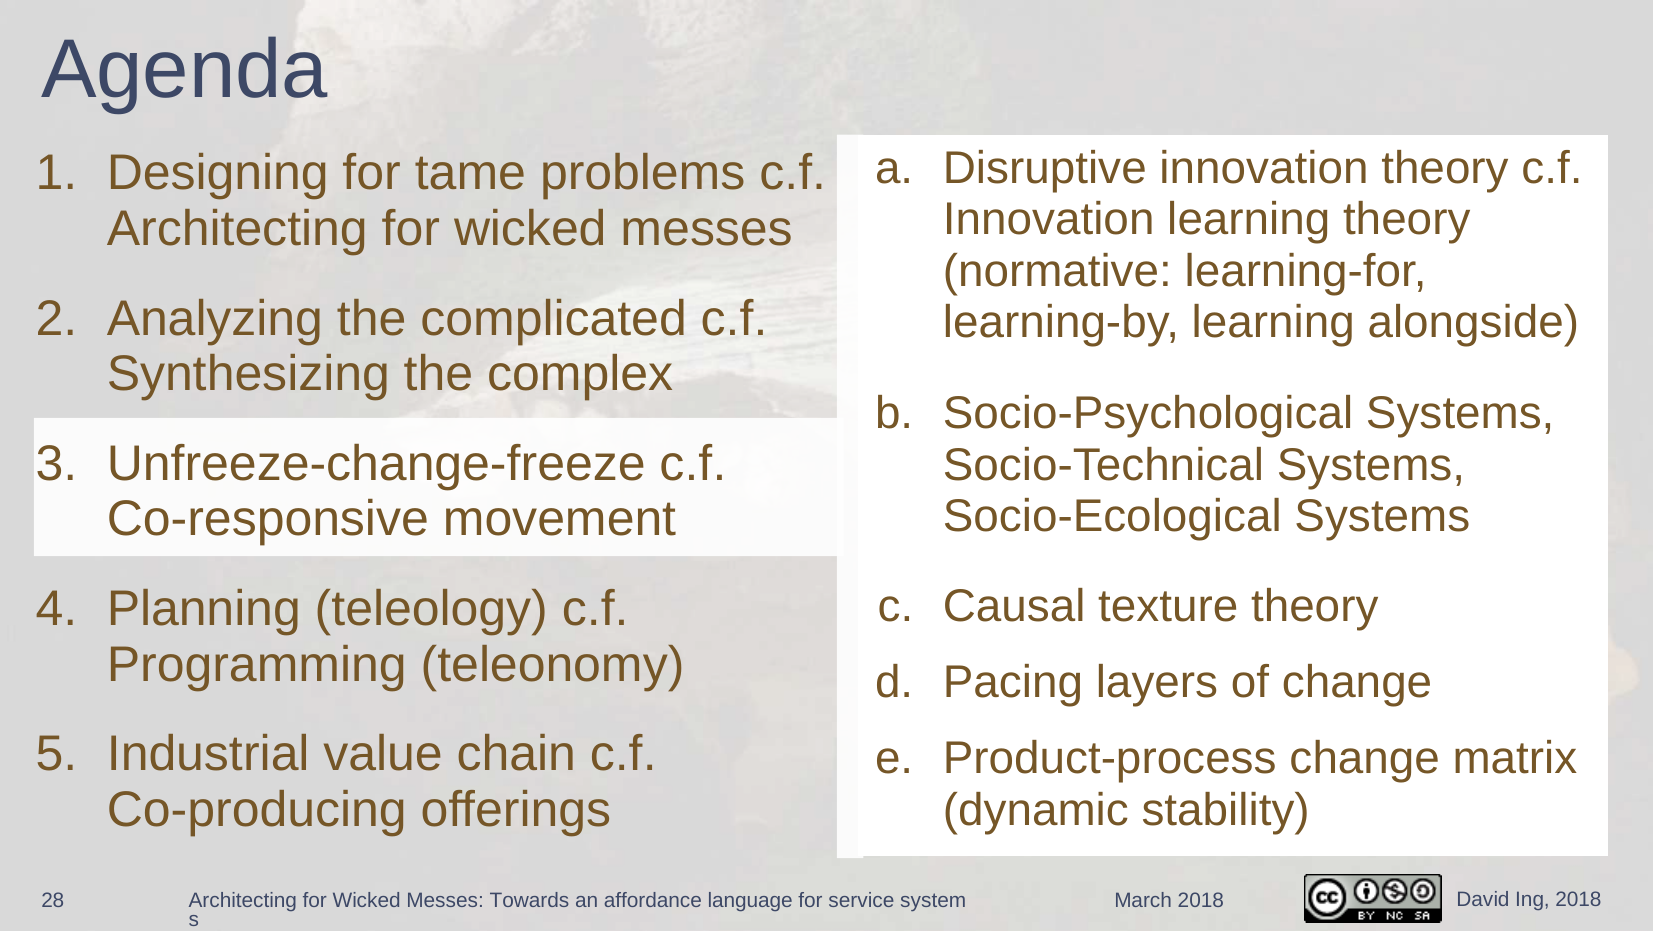

# Agenda
| a. | Disruptive innovation theory c.f. Innovation learning theory (normative: learning-for, learning-by, learning alongside) |
| --- | --- |
| b. | Socio-Psychological Systems, Socio-Technical Systems, Socio-Ecological Systems |
| c. | Causal texture theory |
| d. | Pacing layers of change |
| e. | Product-process change matrix (dynamic stability) |
| 1. | Designing for tame problems c.f. Architecting for wicked messes |
| --- | --- |
| 2. | Analyzing the complicated c.f. Synthesizing the complex |
| 3. | Unfreeze-change-freeze c.f. Co-responsive movement |
| 4. | Planning (teleology) c.f. Programming (teleonomy) |
| 5. | Industrial value chain c.f. Co-producing offerings |
Architecting for Wicked Messes: Towards an affordance language for service systems
March 2018
28